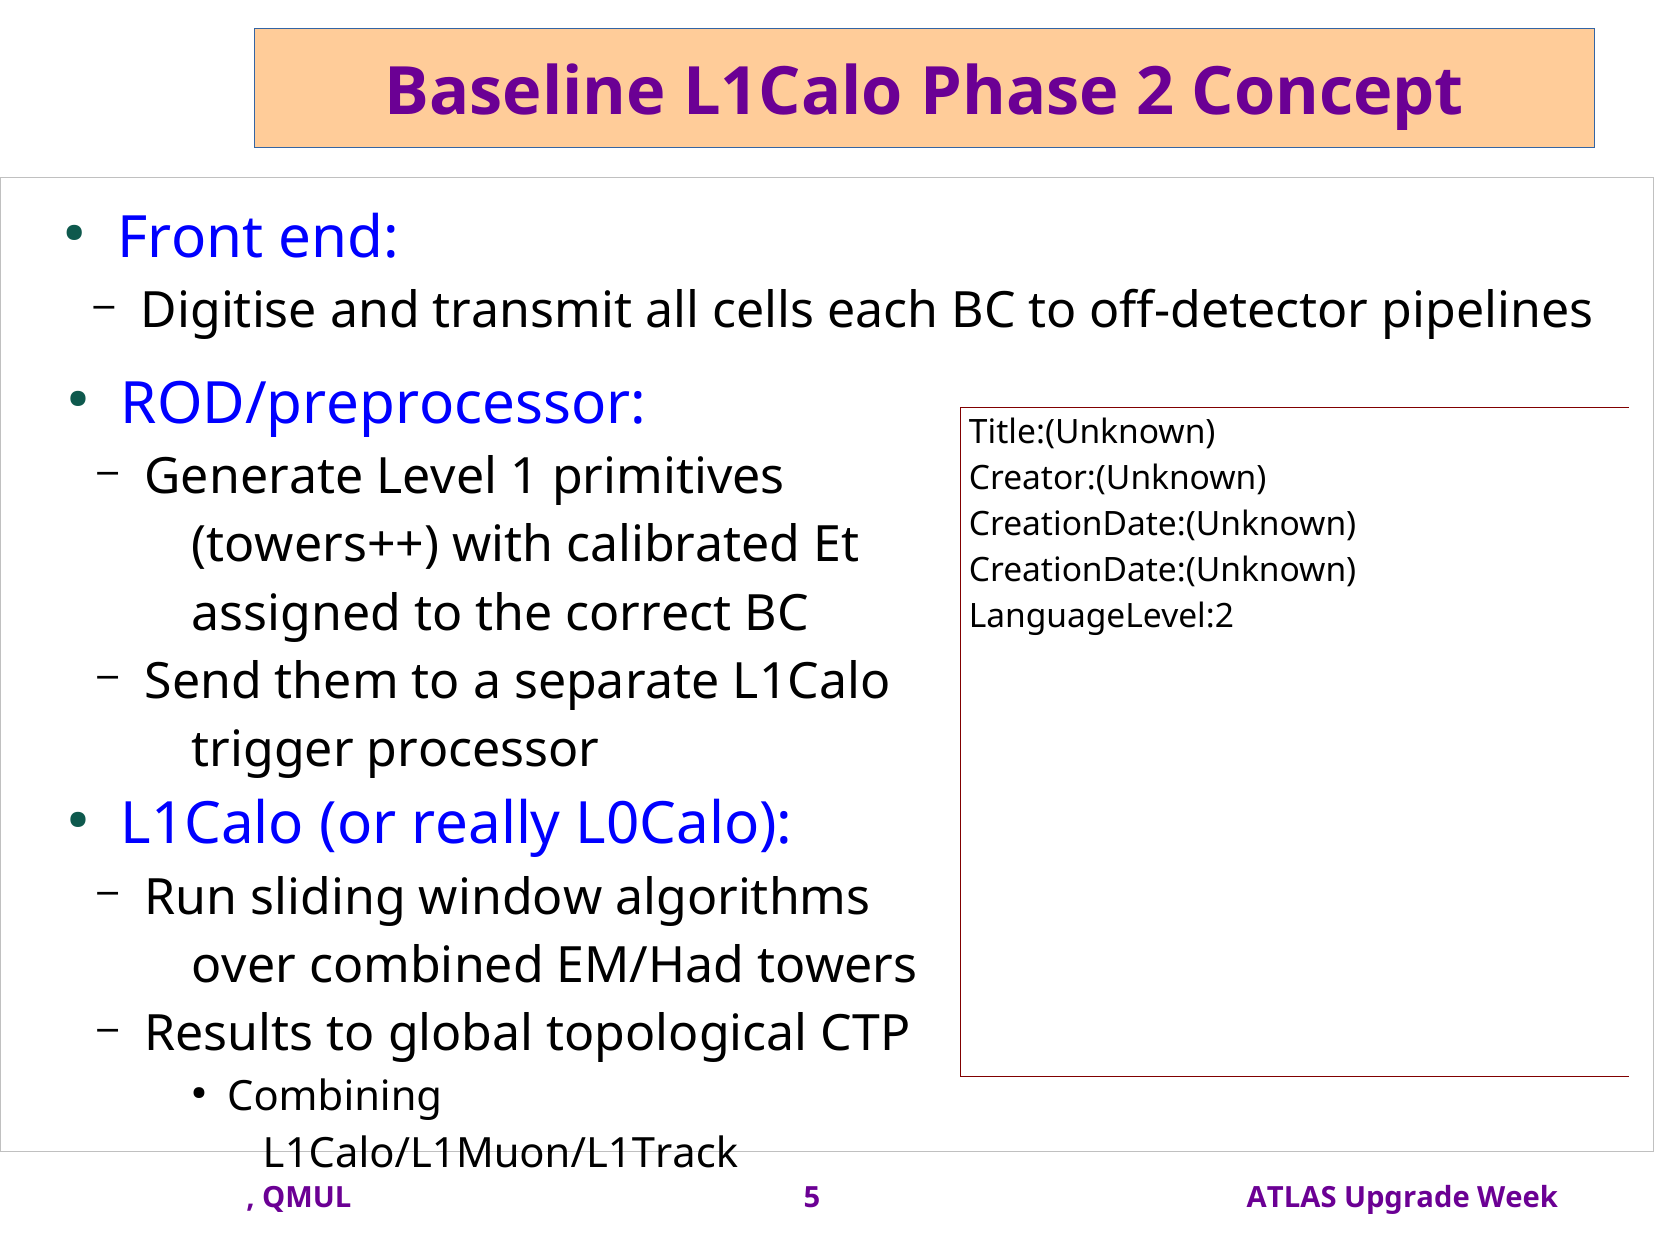

# Baseline L1Calo Phase 2 Concept
Front end:
Digitise and transmit all cells each BC to off-detector pipelines
ROD/preprocessor:
Generate Level 1 primitives (towers++) with calibrated Et assigned to the correct BC
Send them to a separate L1Calo trigger processor
L1Calo (or really L0Calo):
Run sliding window algorithms over combined EM/Had towers
Results to global topological CTP
Combining L1Calo/L1Muon/L1Track